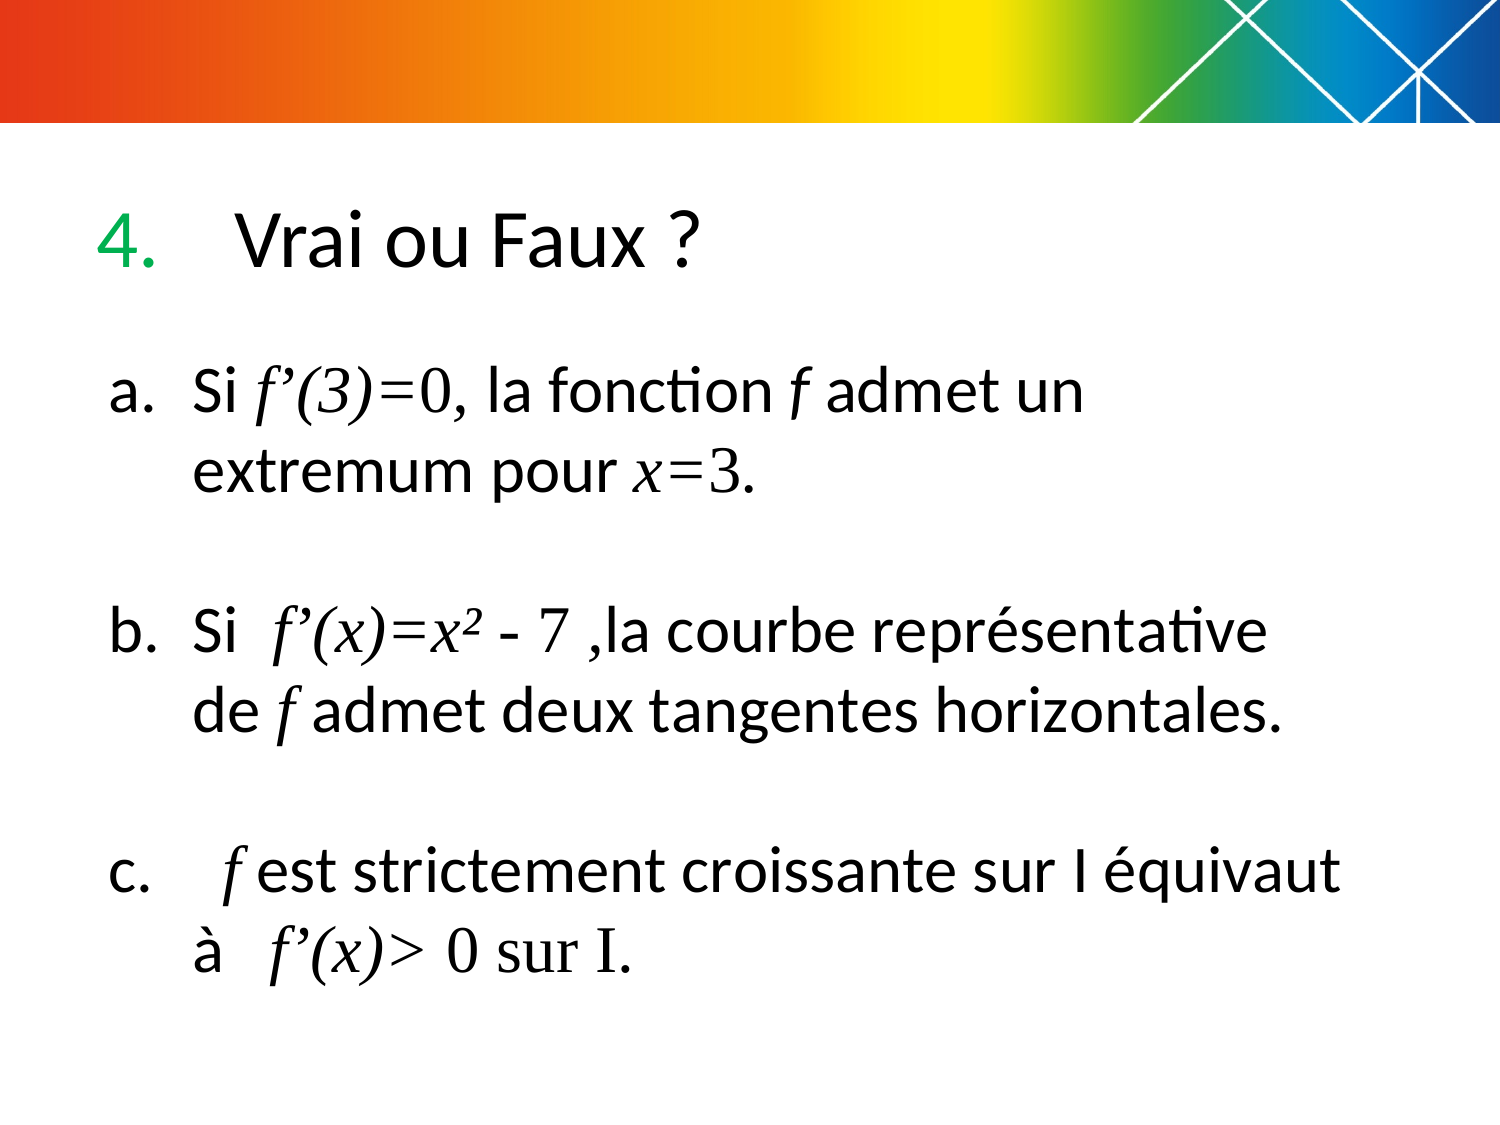

# Vrai ou Faux ?
Si f’(3)=0, la fonction f admet un extremum pour x=3.
Si f’(x)=x² - 7 ,la courbe représentative de f admet deux tangentes horizontales.
 f est strictement croissante sur I équivaut à f’(x)> 0 sur I.